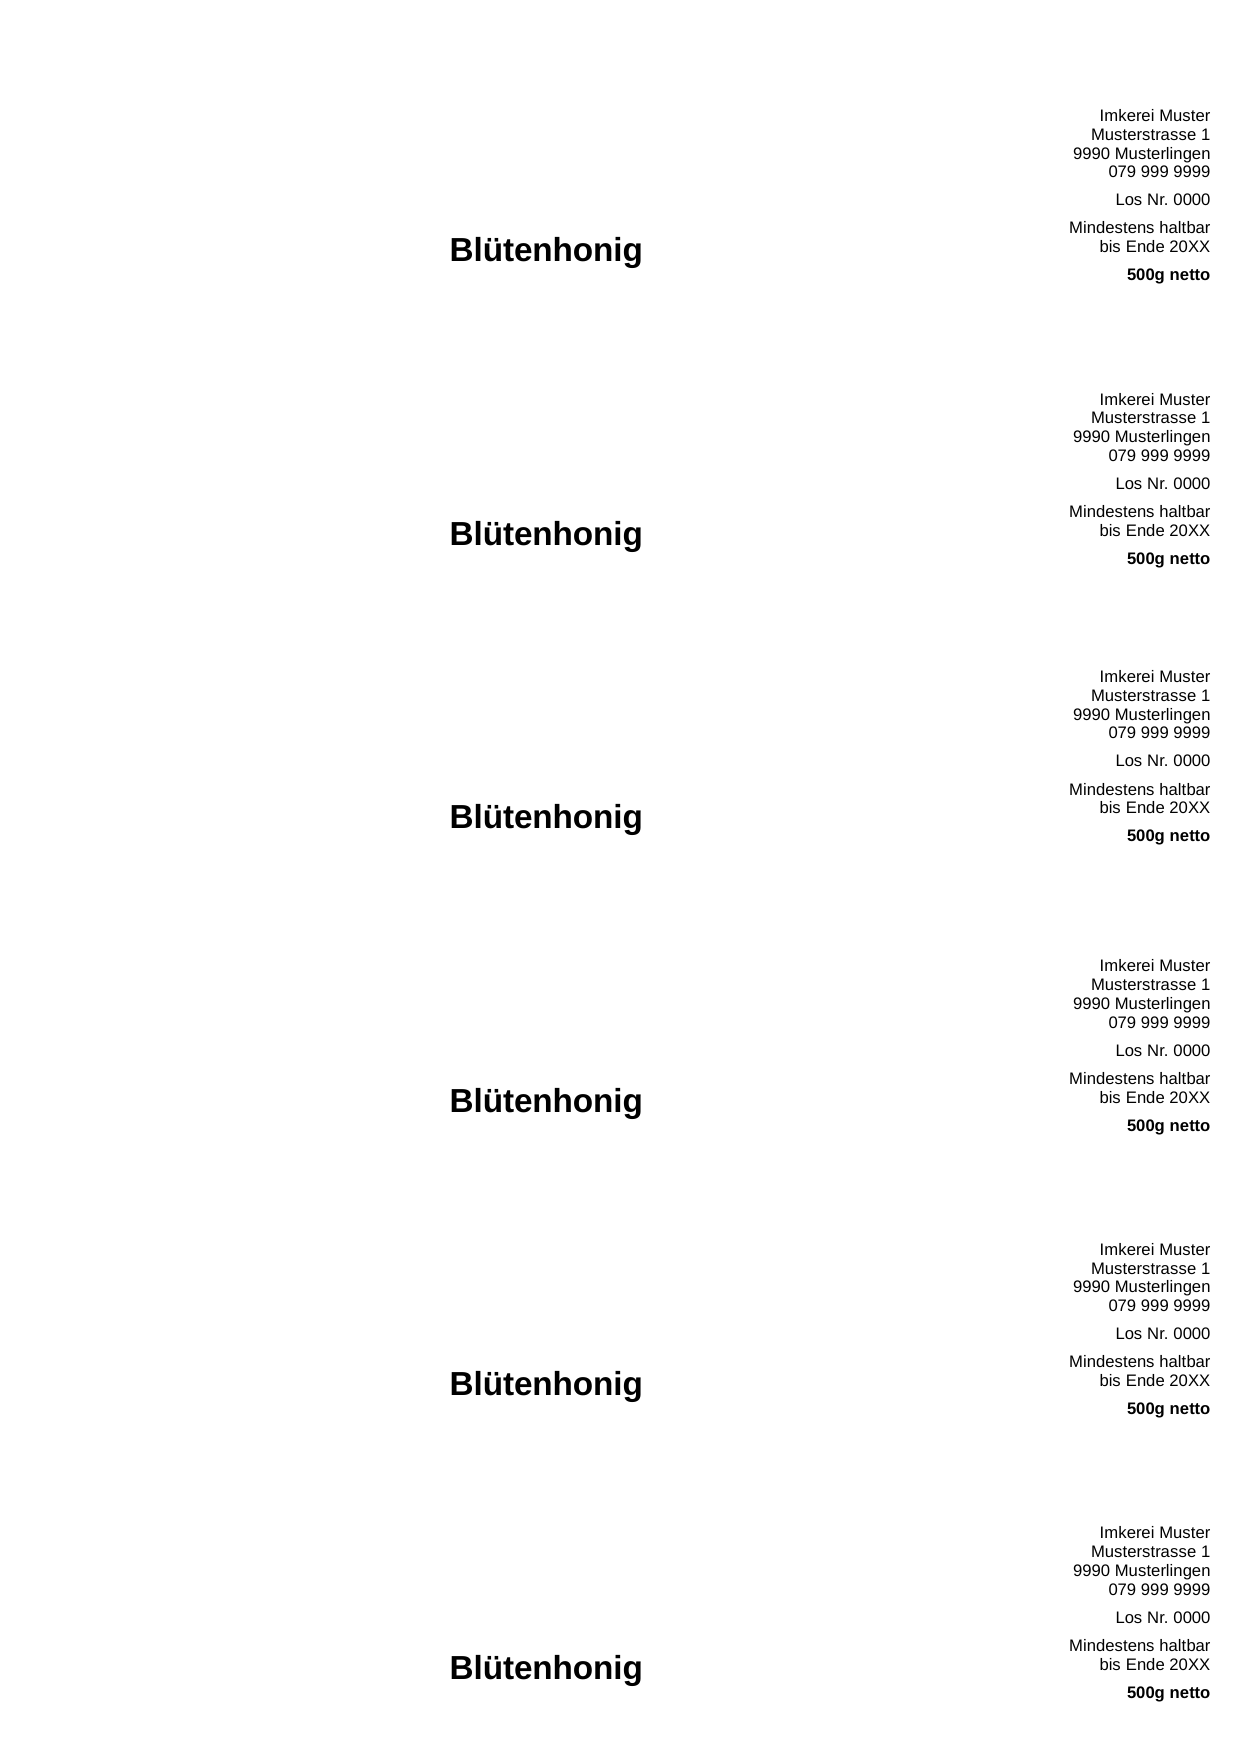

Imkerei Muster
Musterstrasse 1
9990 Musterlingen
079 999 9999
Los Nr. 0000
Mindestens haltbar
bis Ende 20XX
500g netto
Blütenhonig
Imkerei Muster
Musterstrasse 1
9990 Musterlingen
079 999 9999
Los Nr. 0000
Mindestens haltbar
bis Ende 20XX
500g netto
Blütenhonig
Imkerei Muster
Musterstrasse 1
9990 Musterlingen
079 999 9999
Los Nr. 0000
Mindestens haltbar
bis Ende 20XX
500g netto
Blütenhonig
Imkerei Muster
Musterstrasse 1
9990 Musterlingen
079 999 9999
Los Nr. 0000
Mindestens haltbar
bis Ende 20XX
500g netto
Blütenhonig
Imkerei Muster
Musterstrasse 1
9990 Musterlingen
079 999 9999
Los Nr. 0000
Mindestens haltbar
bis Ende 20XX
500g netto
Blütenhonig
Imkerei Muster
Musterstrasse 1
9990 Musterlingen
079 999 9999
Los Nr. 0000
Mindestens haltbar
bis Ende 20XX
500g netto
Blütenhonig